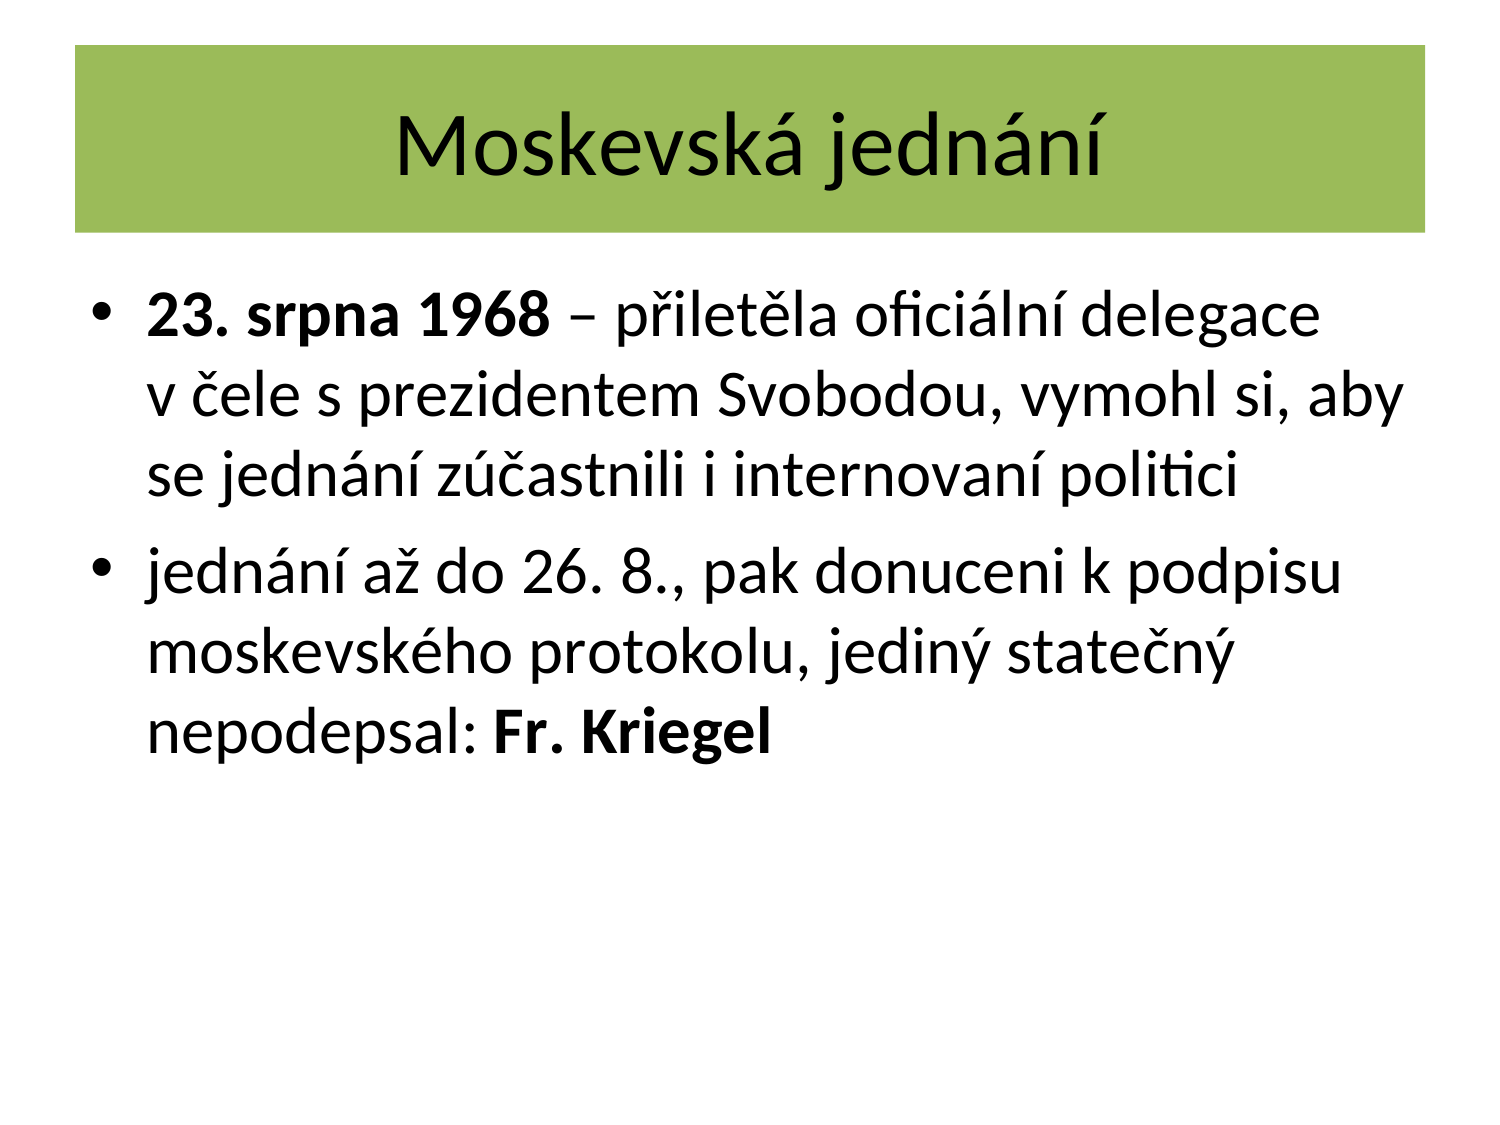

# Moskevská jednání
23. srpna 1968 – přiletěla oficiální delegace v čele s prezidentem Svobodou, vymohl si, aby se jednání zúčastnili i internovaní politici
jednání až do 26. 8., pak donuceni k podpisu moskevského protokolu, jediný statečný nepodepsal: Fr. Kriegel